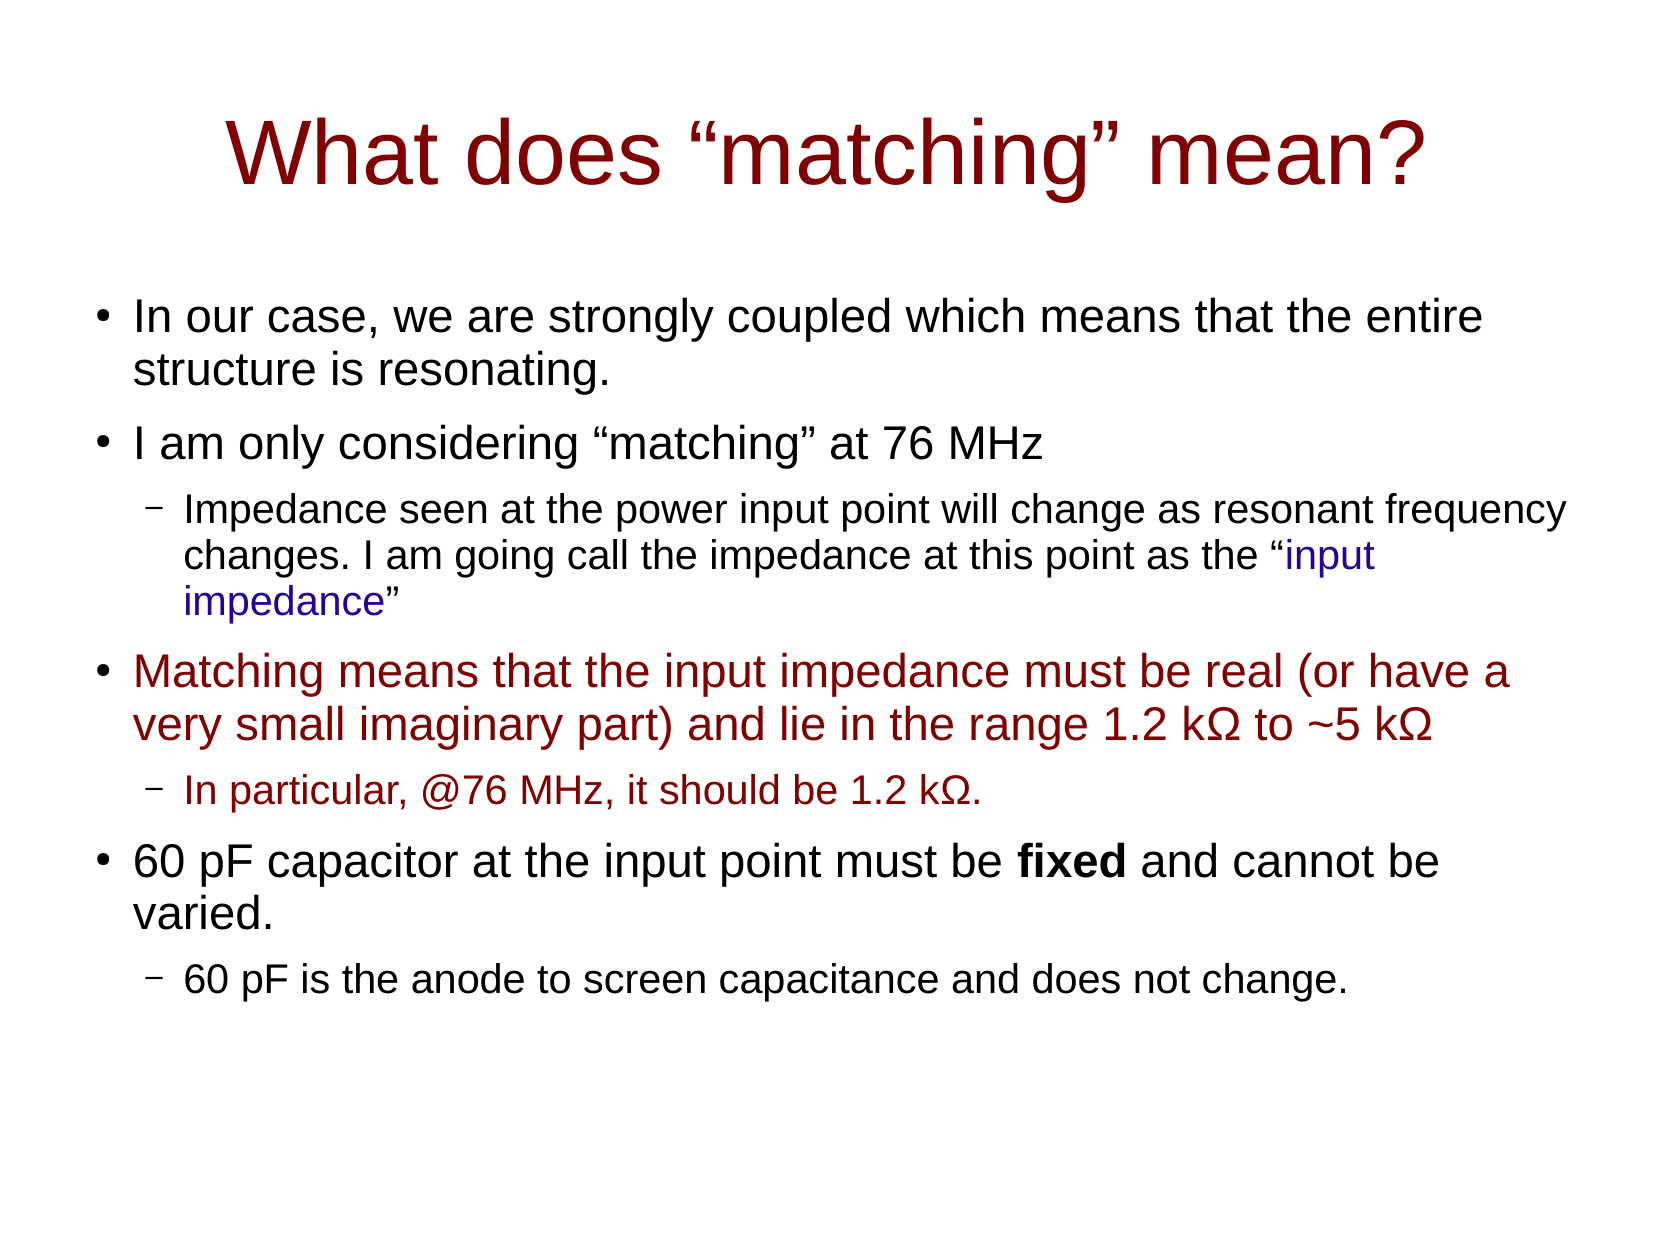

# What does “matching” mean?
In our case, we are strongly coupled which means that the entire structure is resonating.
I am only considering “matching” at 76 MHz
Impedance seen at the power input point will change as resonant frequency changes. I am going call the impedance at this point as the “input impedance”
Matching means that the input impedance must be real (or have a very small imaginary part) and lie in the range 1.2 kΩ to ~5 kΩ
In particular, @76 MHz, it should be 1.2 kΩ.
60 pF capacitor at the input point must be fixed and cannot be varied.
60 pF is the anode to screen capacitance and does not change.